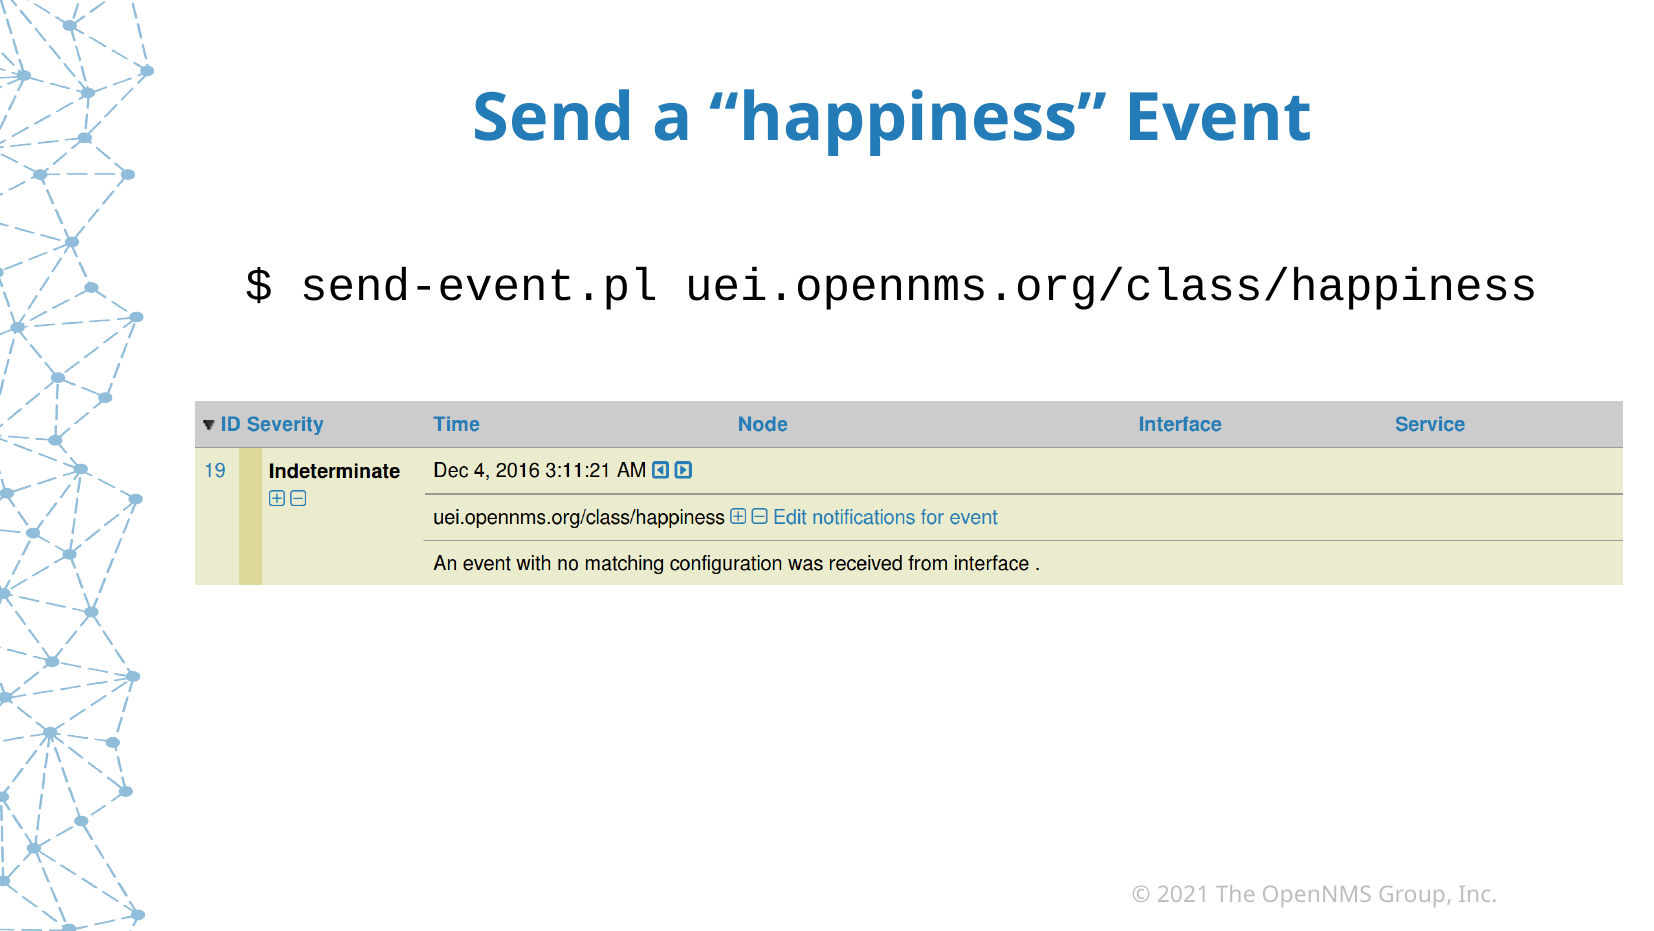

# Send a “happiness” Event
$ send-event.pl uei.opennms.org/class/happiness